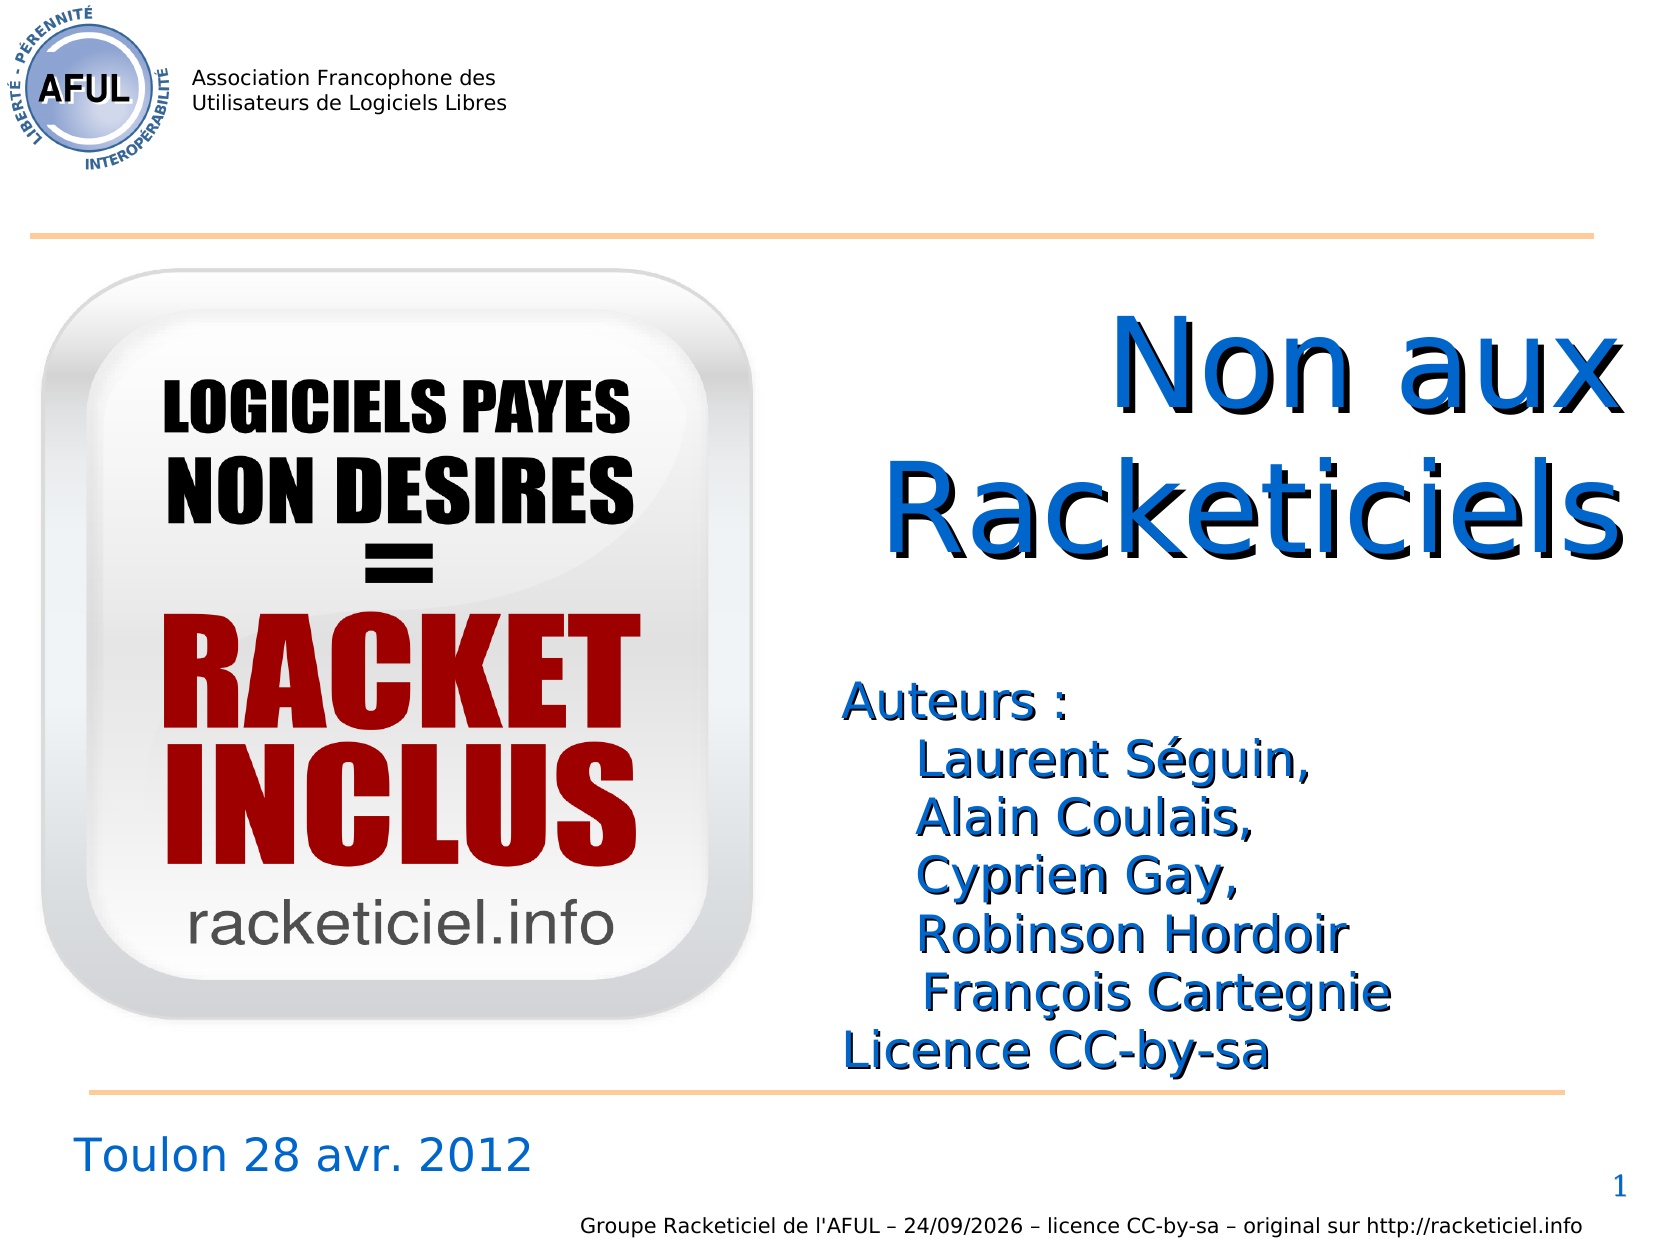

# Non aux Racketiciels
Auteurs :
	Laurent Séguin,
	Alain Coulais,
	Cyprien Gay,
	Robinson Hordoir
 François Cartegnie
Licence CC-by-sa
Toulon 28 avr. 2012
1